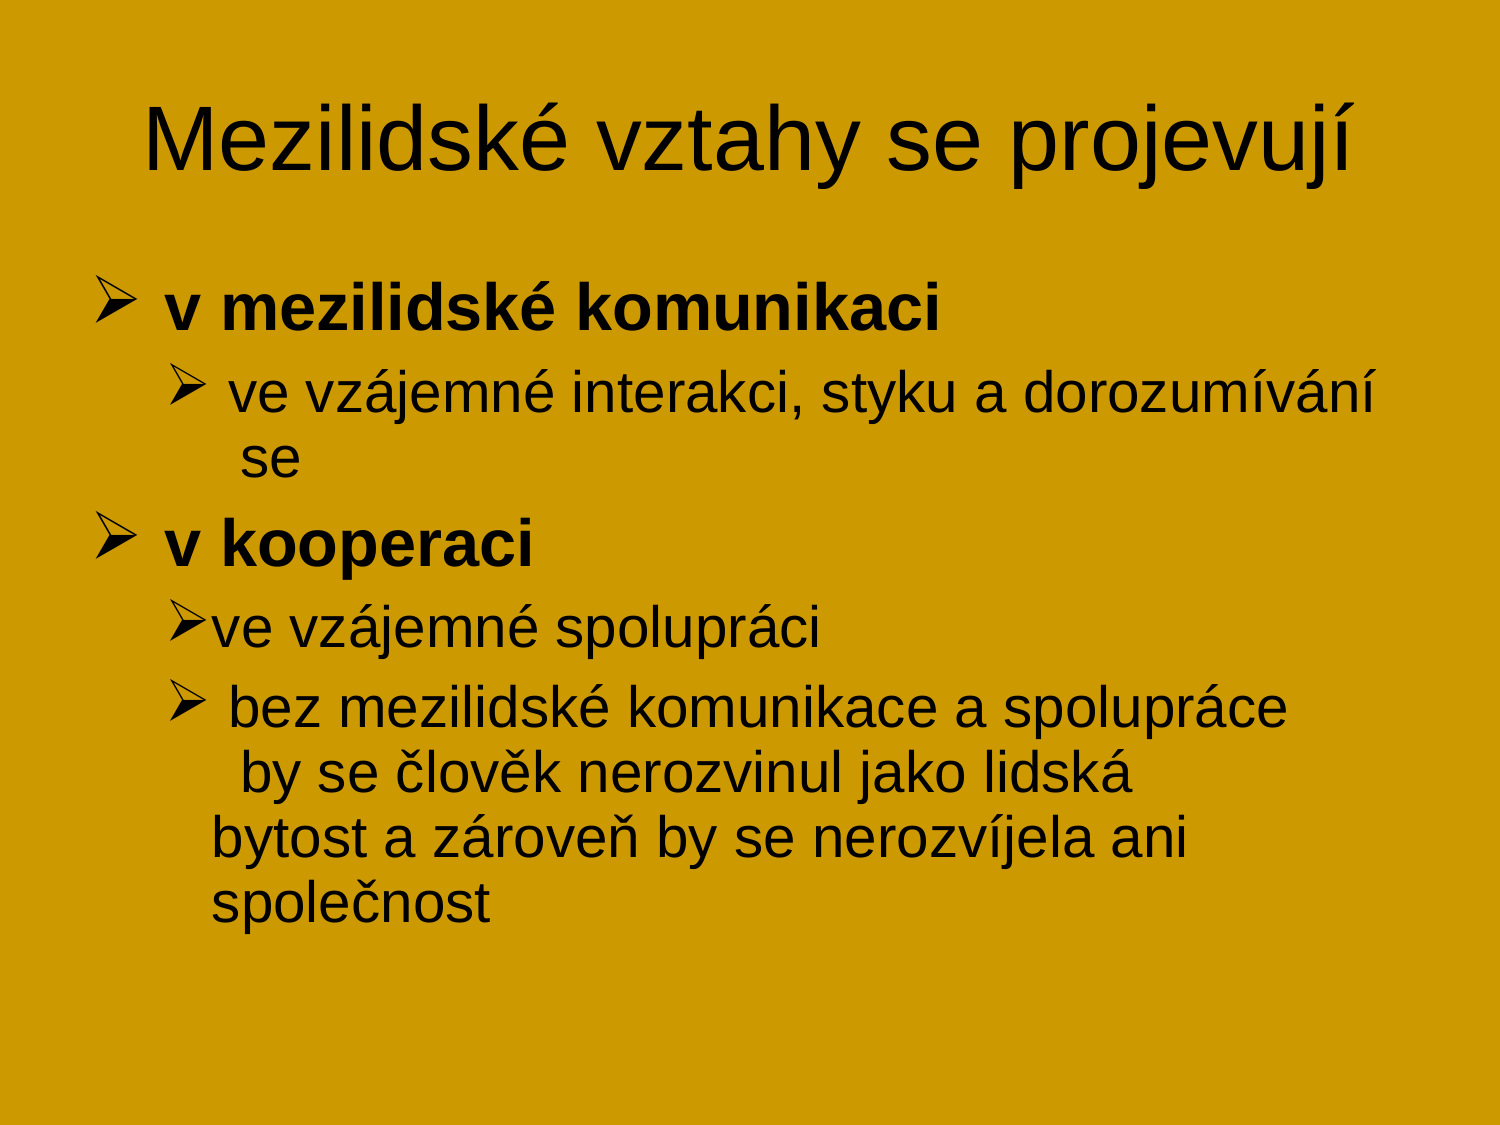

# Mezilidské vztahy se projevují
 v mezilidské komunikaci
 ve vzájemné interakci, styku a dorozumívání 	se
 v kooperaci
ve vzájemné spolupráci
 bez mezilidské komunikace a spolupráce 	by se člověk nerozvinul jako lidská 	bytost a zároveň by se nerozvíjela ani 	společnost